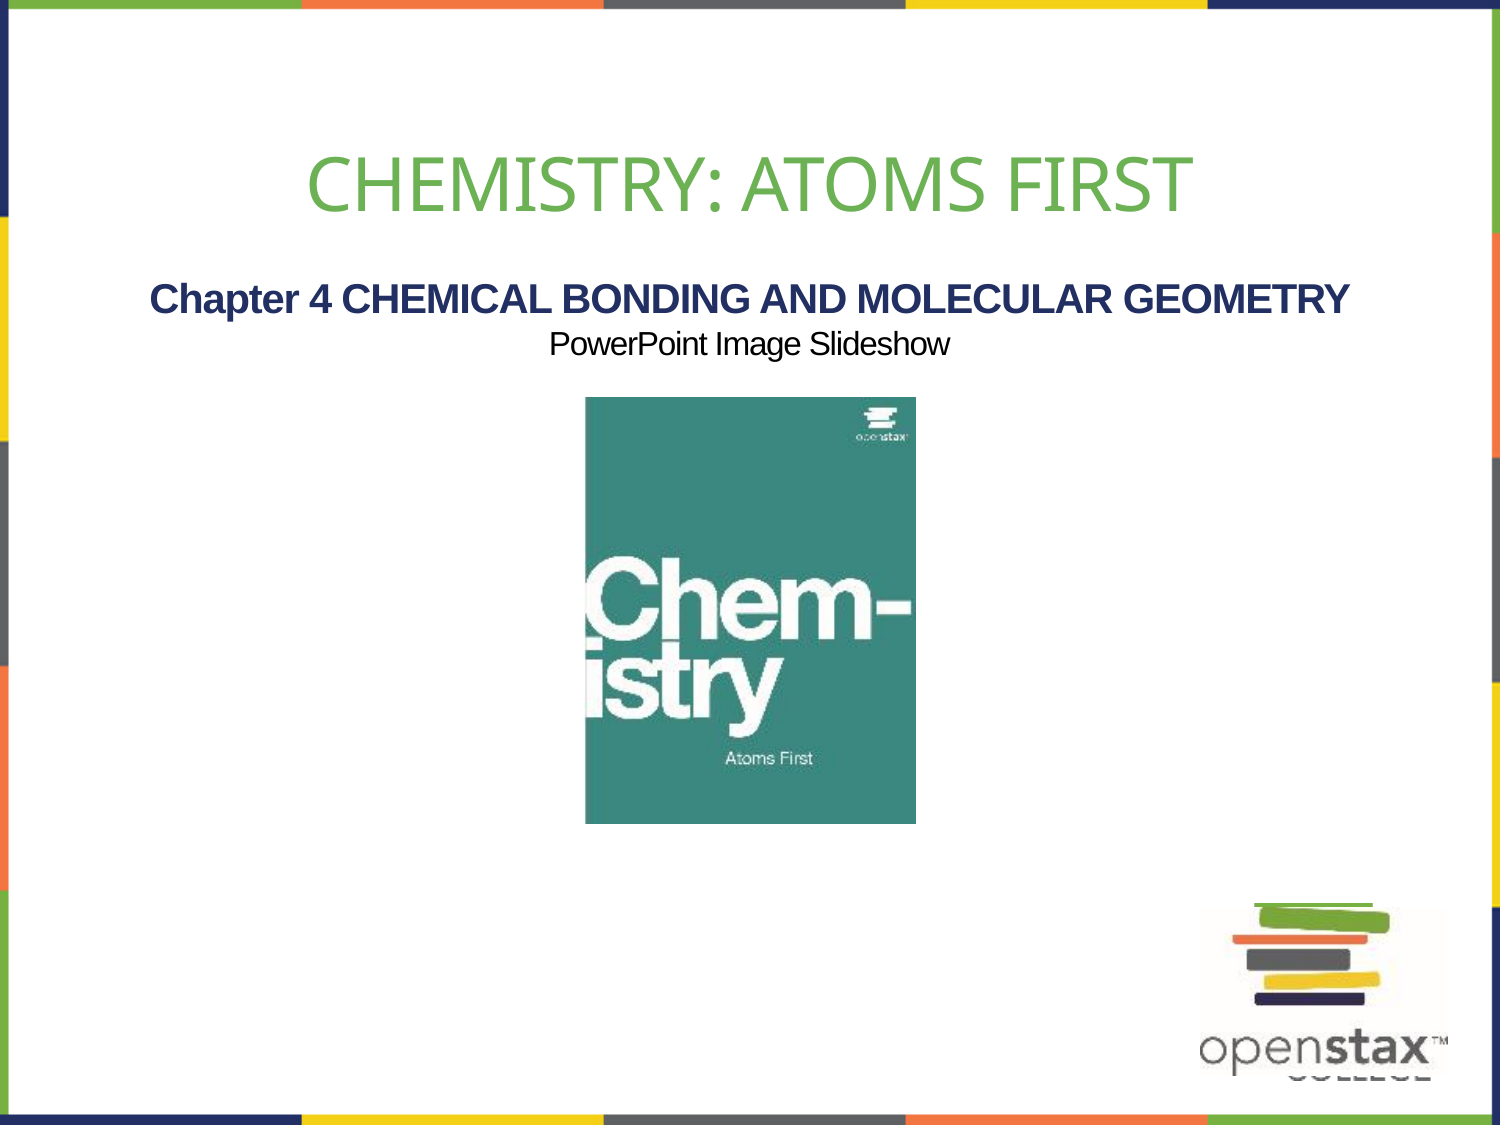

CHEMISTRY: Atoms First
Chapter 4 CHEMICAL BONDING AND MOLECULAR GEOMETRY
PowerPoint Image Slideshow